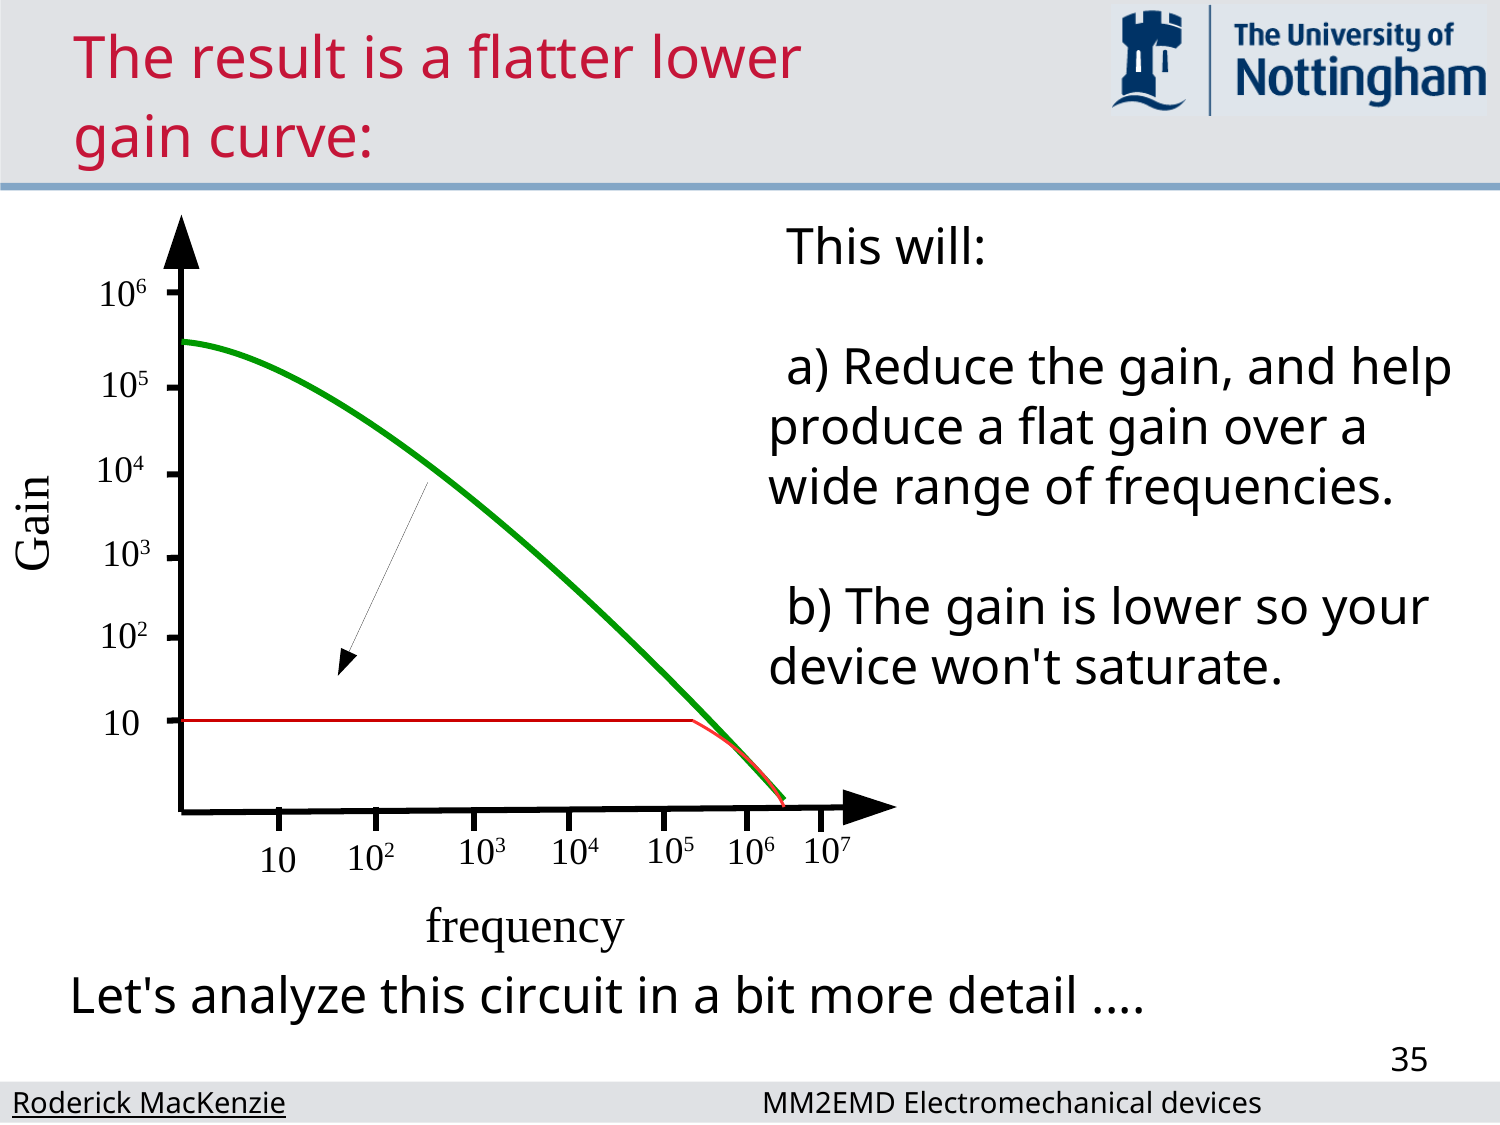

# The result is a flatter lower gain curve:
This will:
a) Reduce the gain, and help produce a flat gain over a wide range of frequencies.
b) The gain is lower so your device won't saturate.
106
105
104
Gain
103
102
10
107
105
106
103
104
102
10
frequency
Let's analyze this circuit in a bit more detail ....